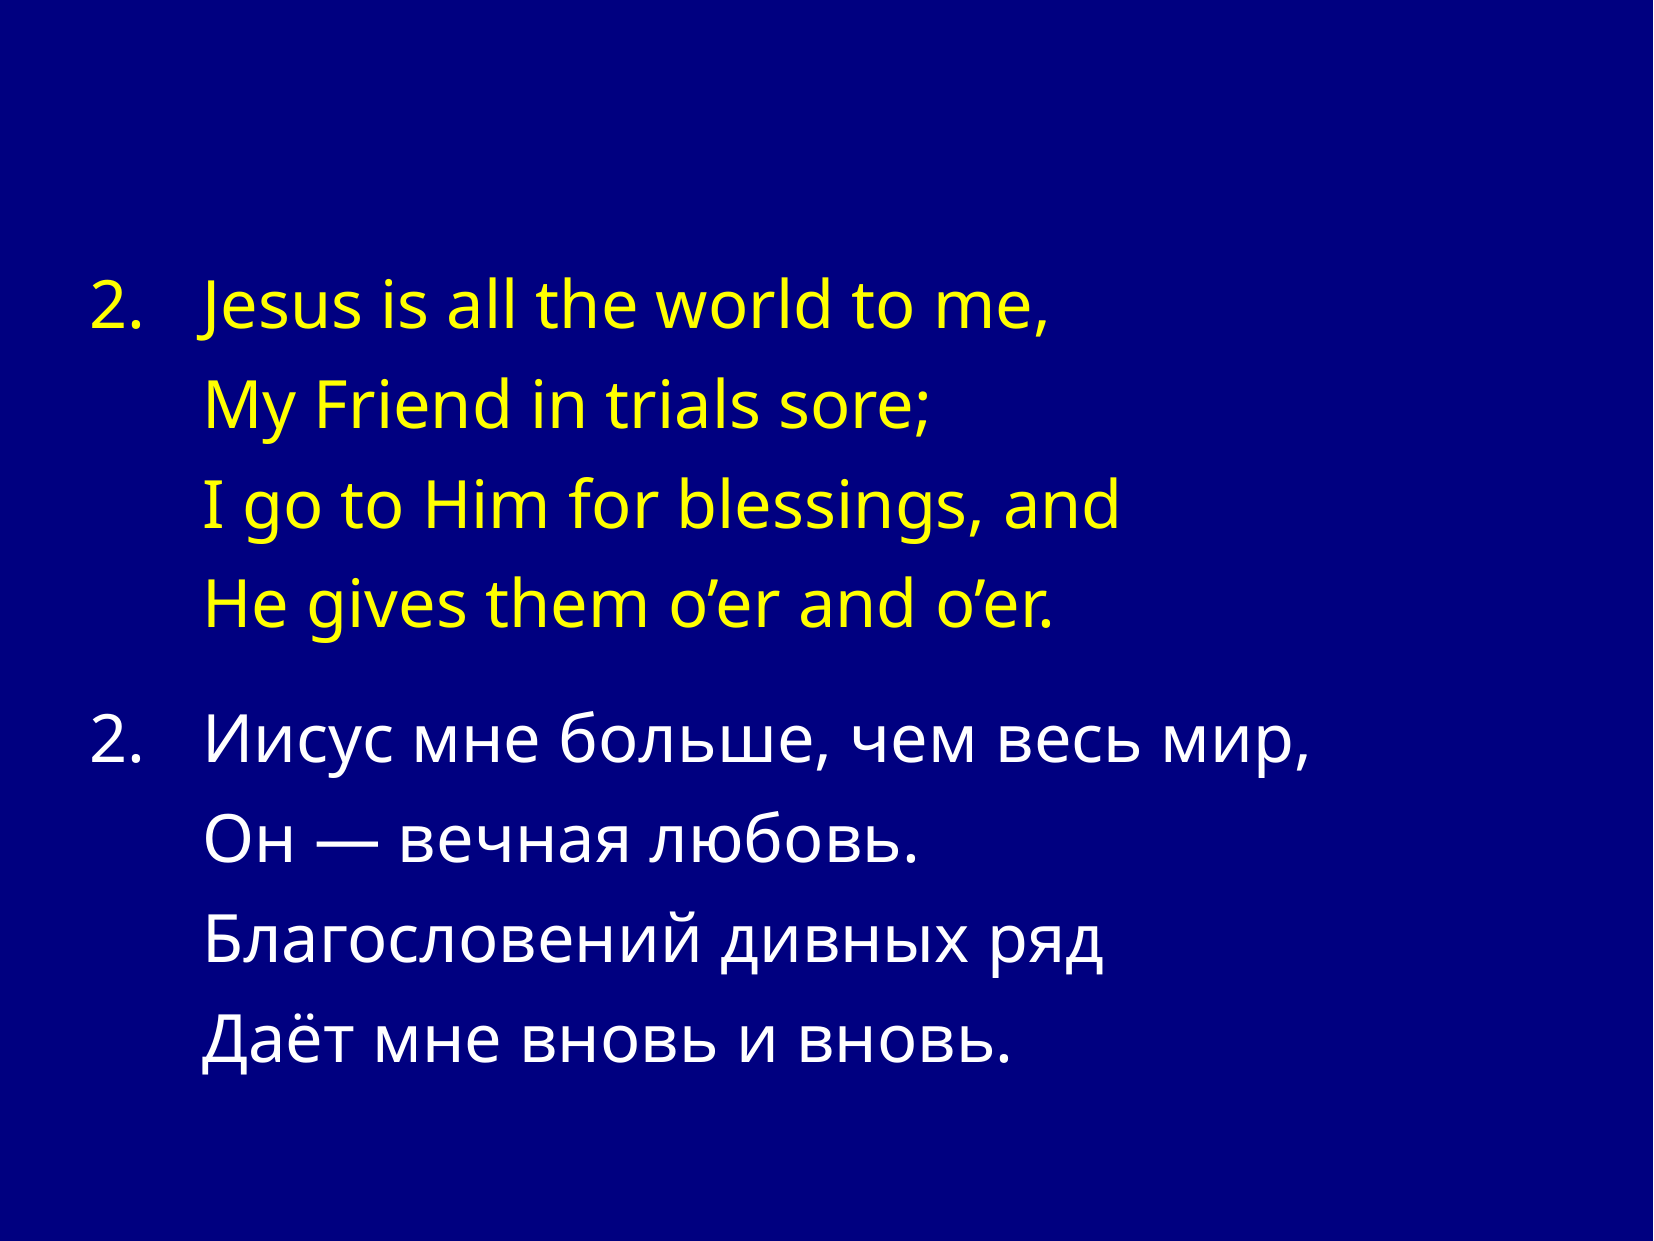

2.	Jesus is all the world to me,
	My Friend in trials sore;
	I go to Him for blessings, and
	He gives them o’er and o’er.
2.	Иисус мне больше, чем весь мир,
	Он — вечная любовь.
	Благословений дивных ряд
	Даёт мне вновь и вновь.